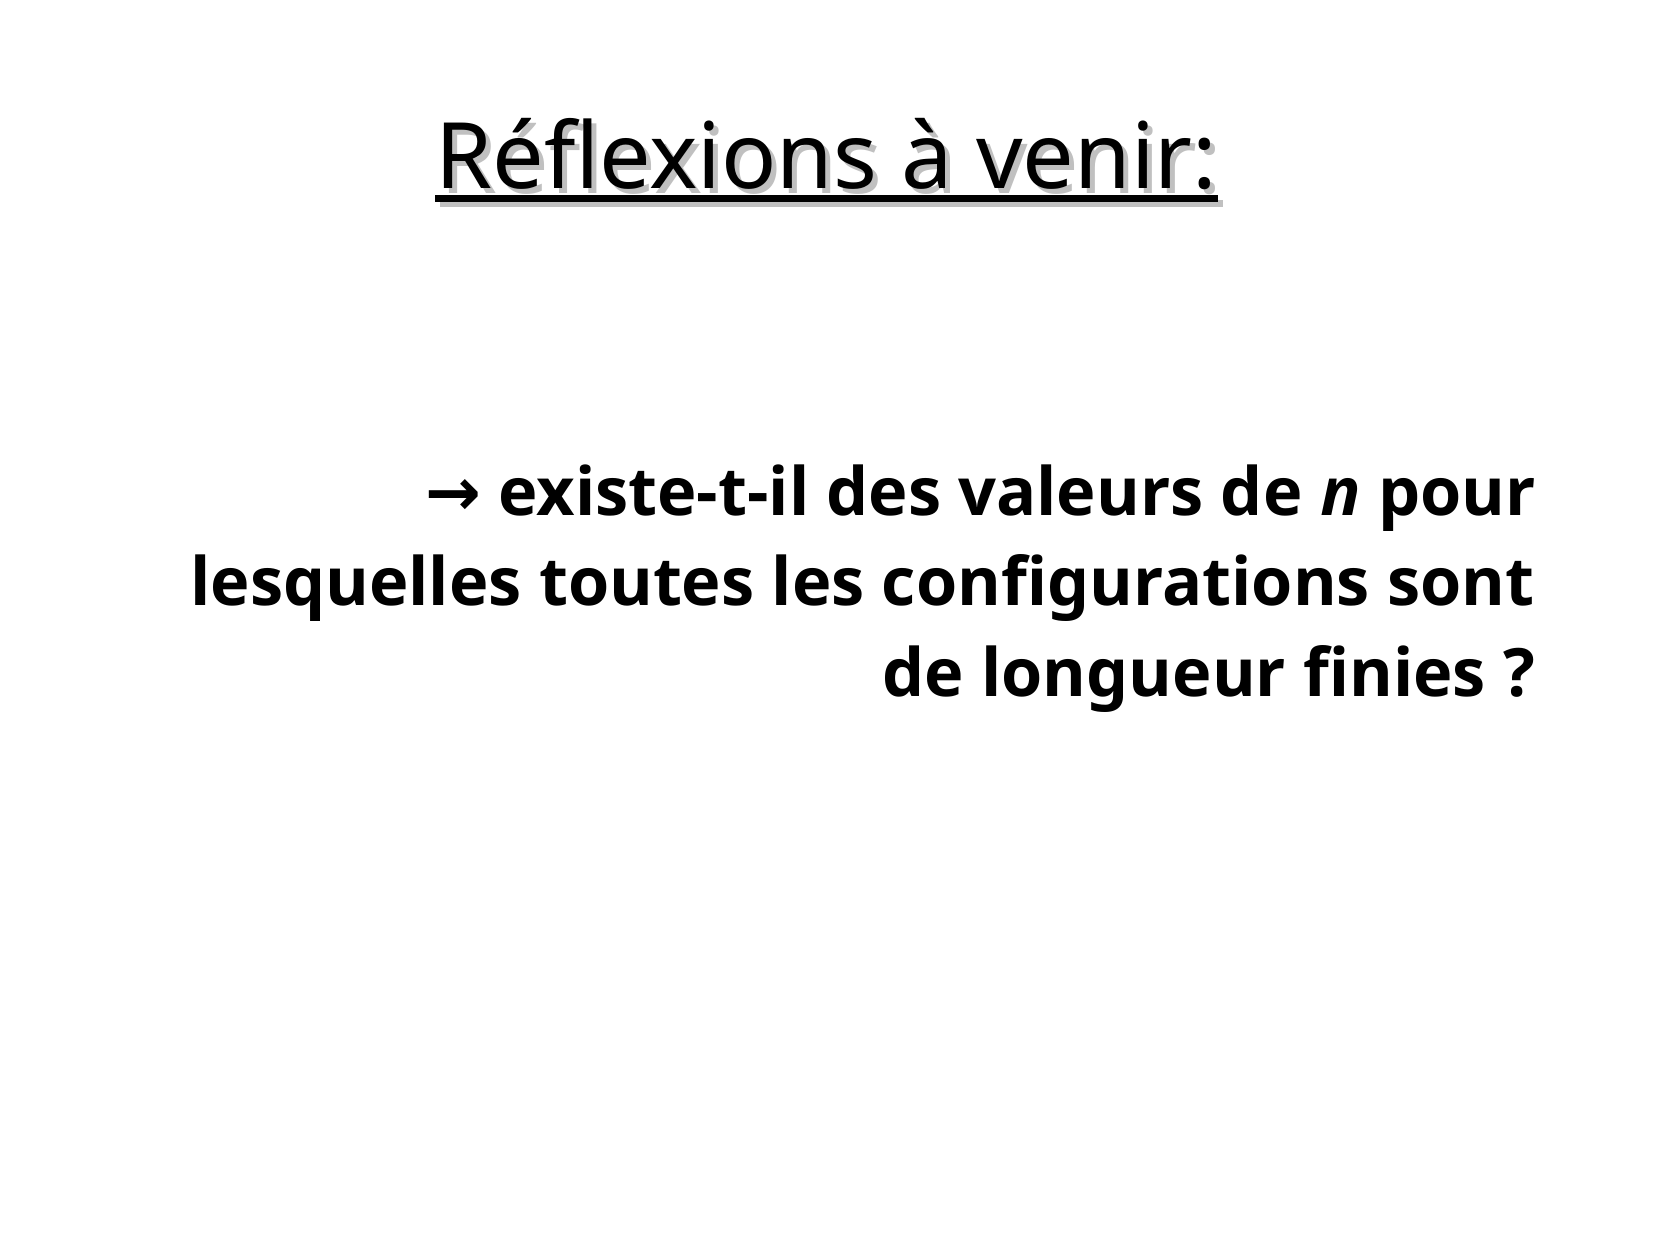

# Réflexions à venir:
→ existe-t-il des valeurs de n pour lesquelles toutes les configurations sont de longueur finies ?